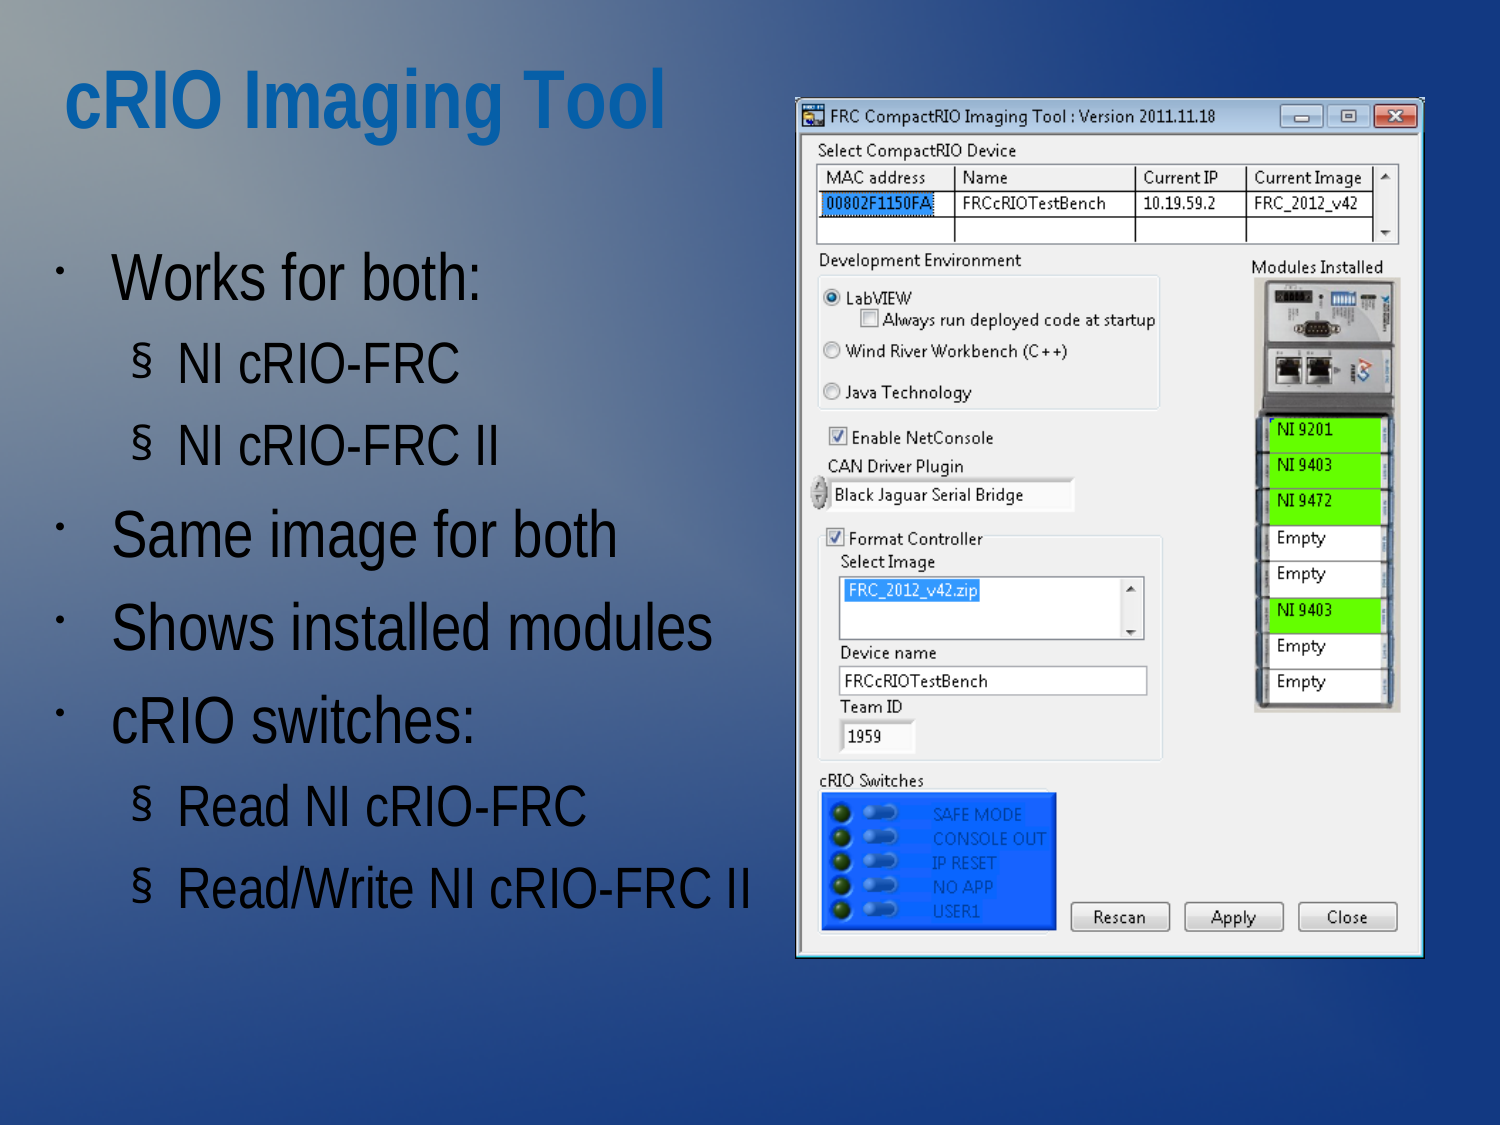

# cRIO Imaging Tool
Works for both:
NI cRIO-FRC
NI cRIO-FRC II
Same image for both
Shows installed modules
cRIO switches:
Read NI cRIO-FRC
Read/Write NI cRIO-FRC II